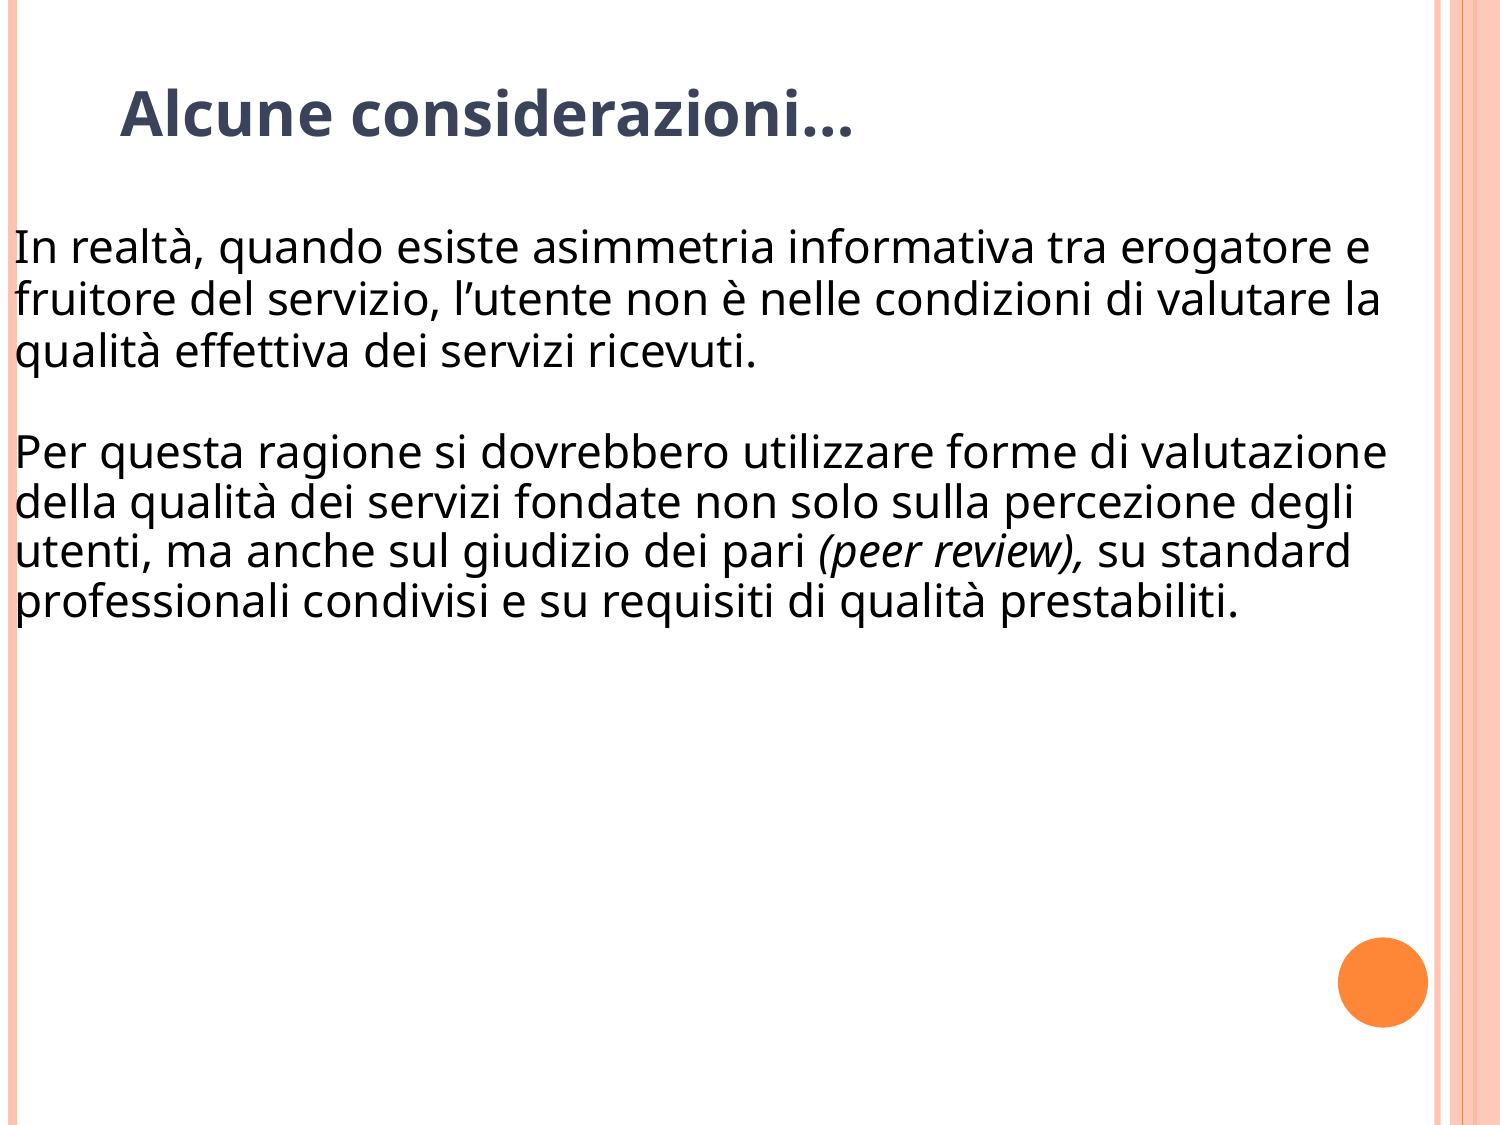

Alcune considerazioni…
In realtà, quando esiste asimmetria informativa tra erogatore e fruitore del servizio, l’utente non è nelle condizioni di valutare la qualità effettiva dei servizi ricevuti.
Per questa ragione si dovrebbero utilizzare forme di valutazione della qualità dei servizi fondate non solo sulla percezione degli utenti, ma anche sul giudizio dei pari (peer review), su standard professionali condivisi e su requisiti di qualità prestabiliti.